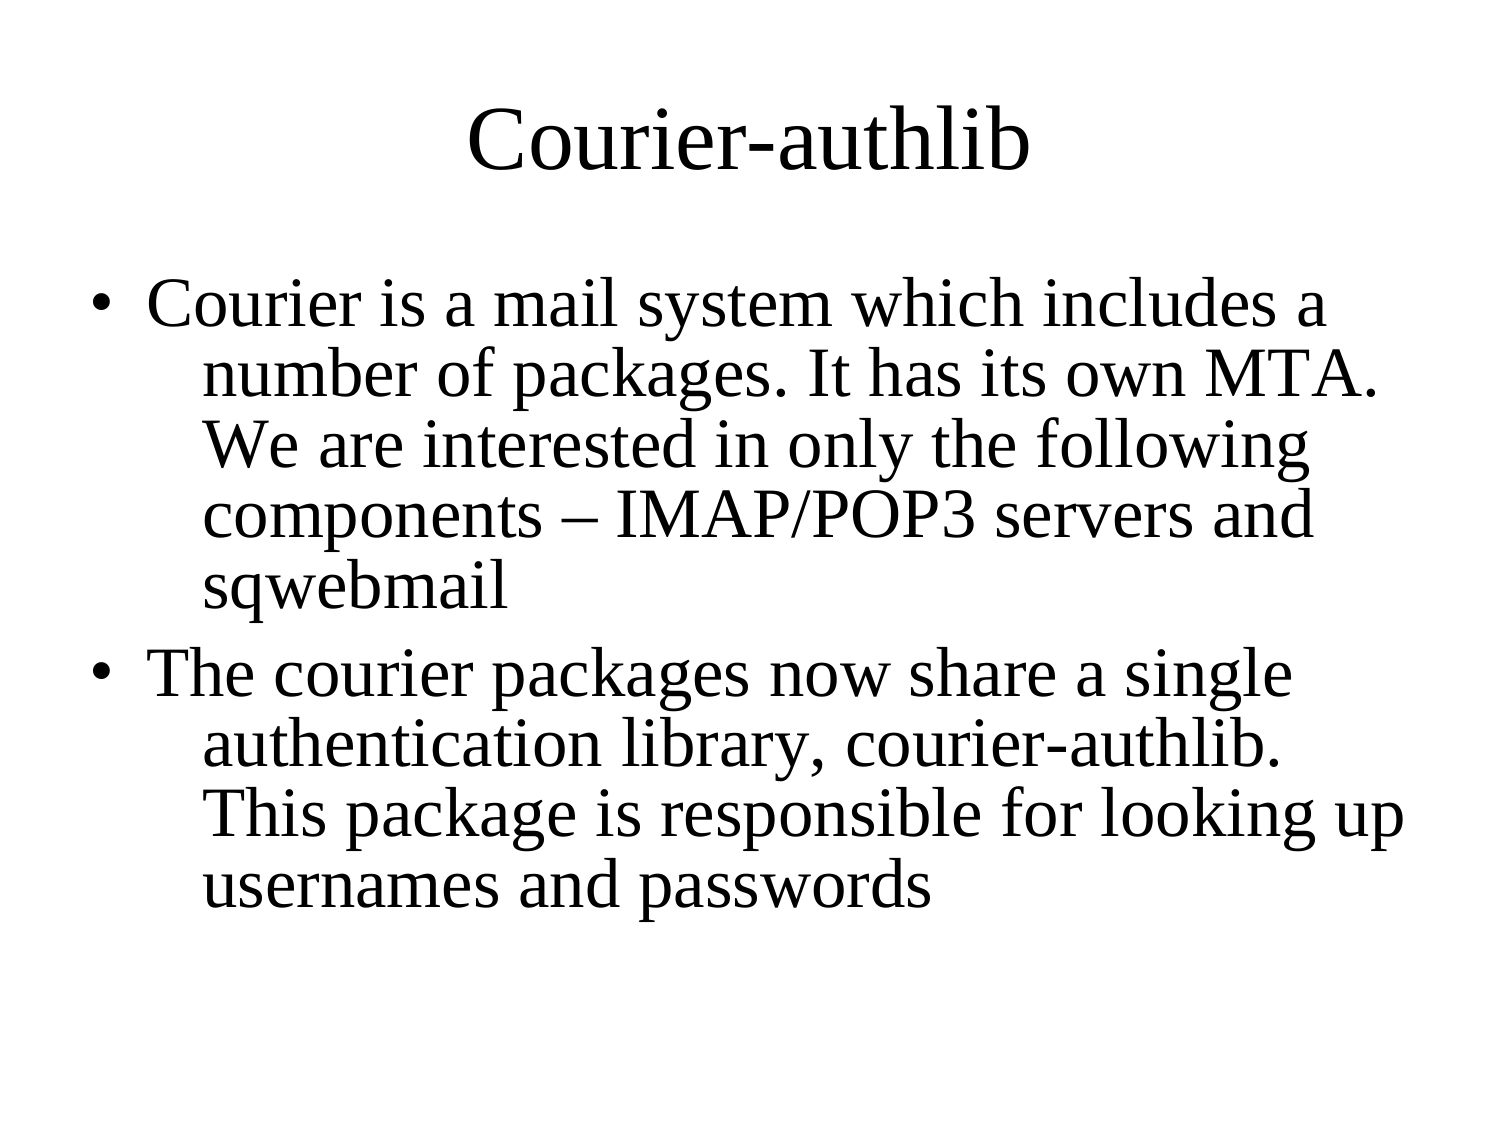

# Courier-authlib
Courier is a mail system which includes a number of packages. It has its own MTA. We are interested in only the following components – IMAP/POP3 servers and sqwebmail
The courier packages now share a single authentication library, courier-authlib. This package is responsible for looking up usernames and passwords